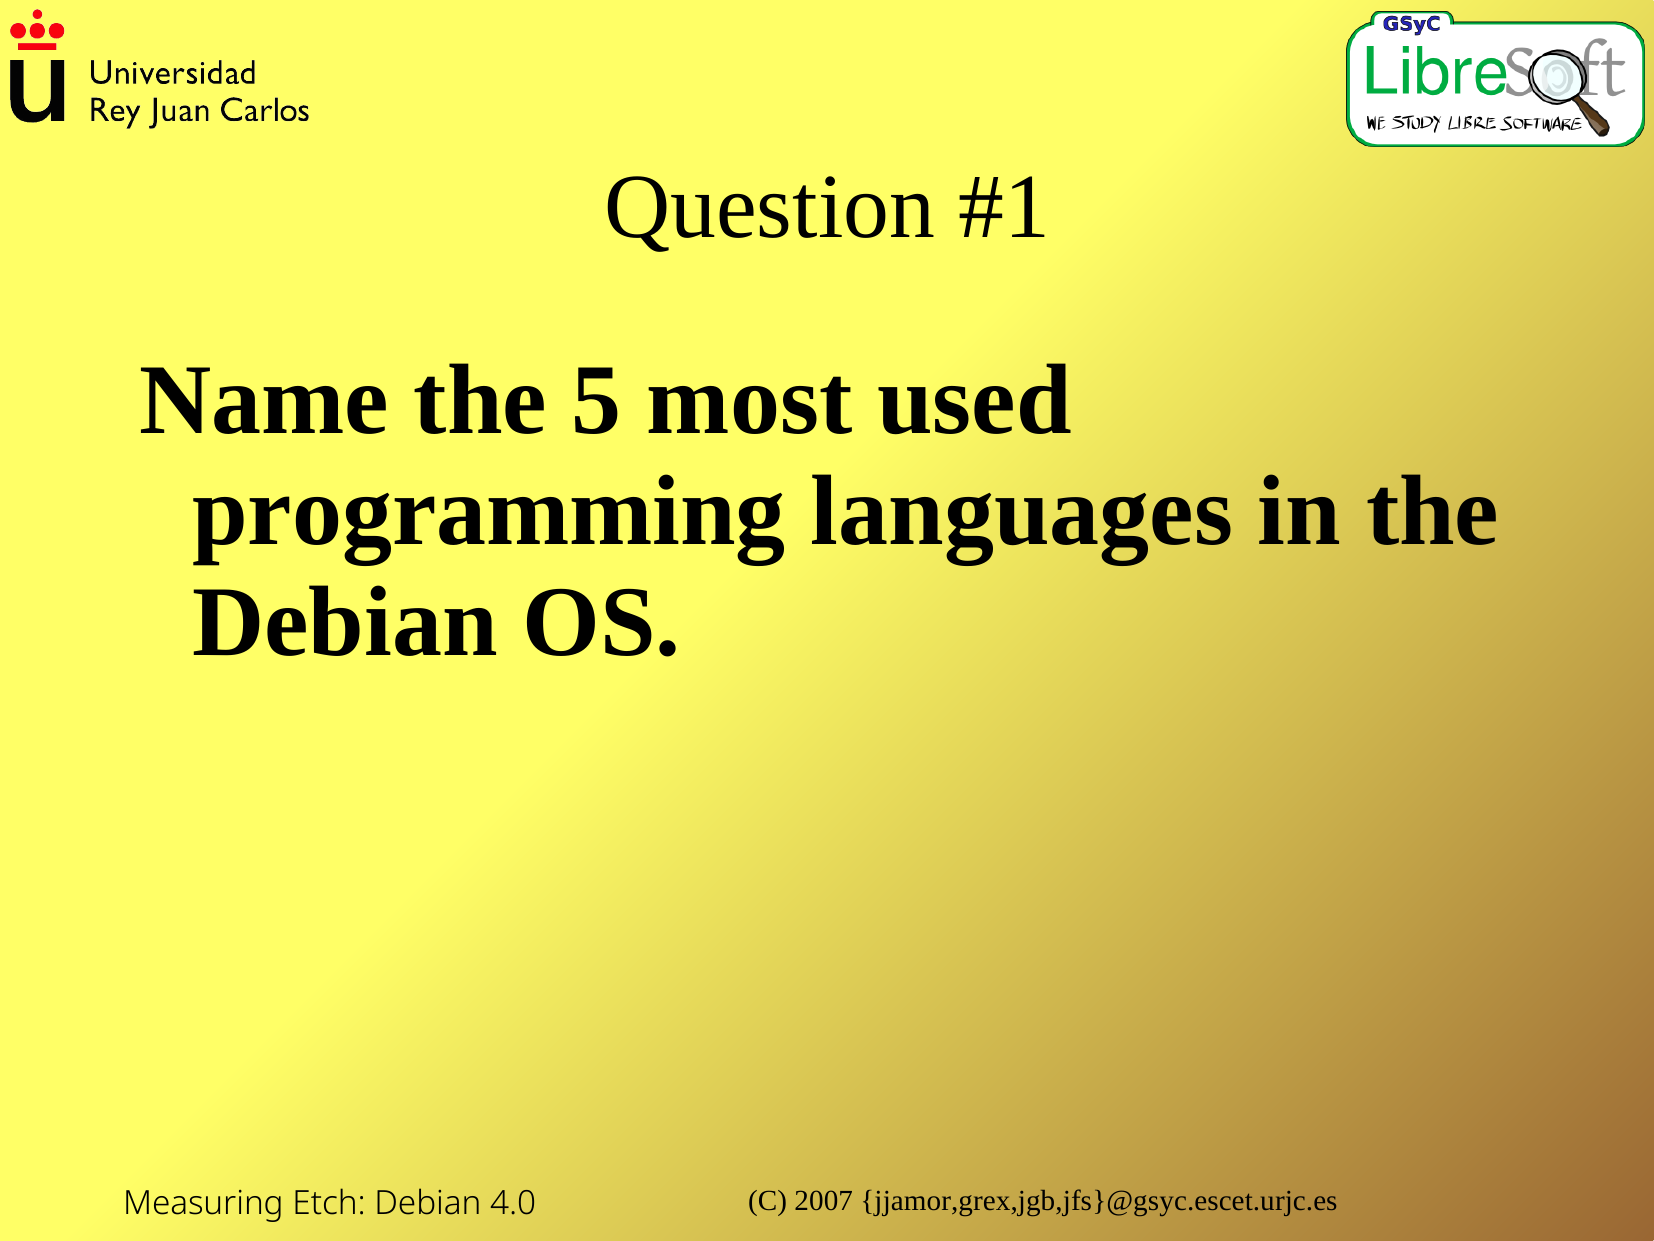

# Question #1
Name the 5 most used programming languages in the Debian OS.